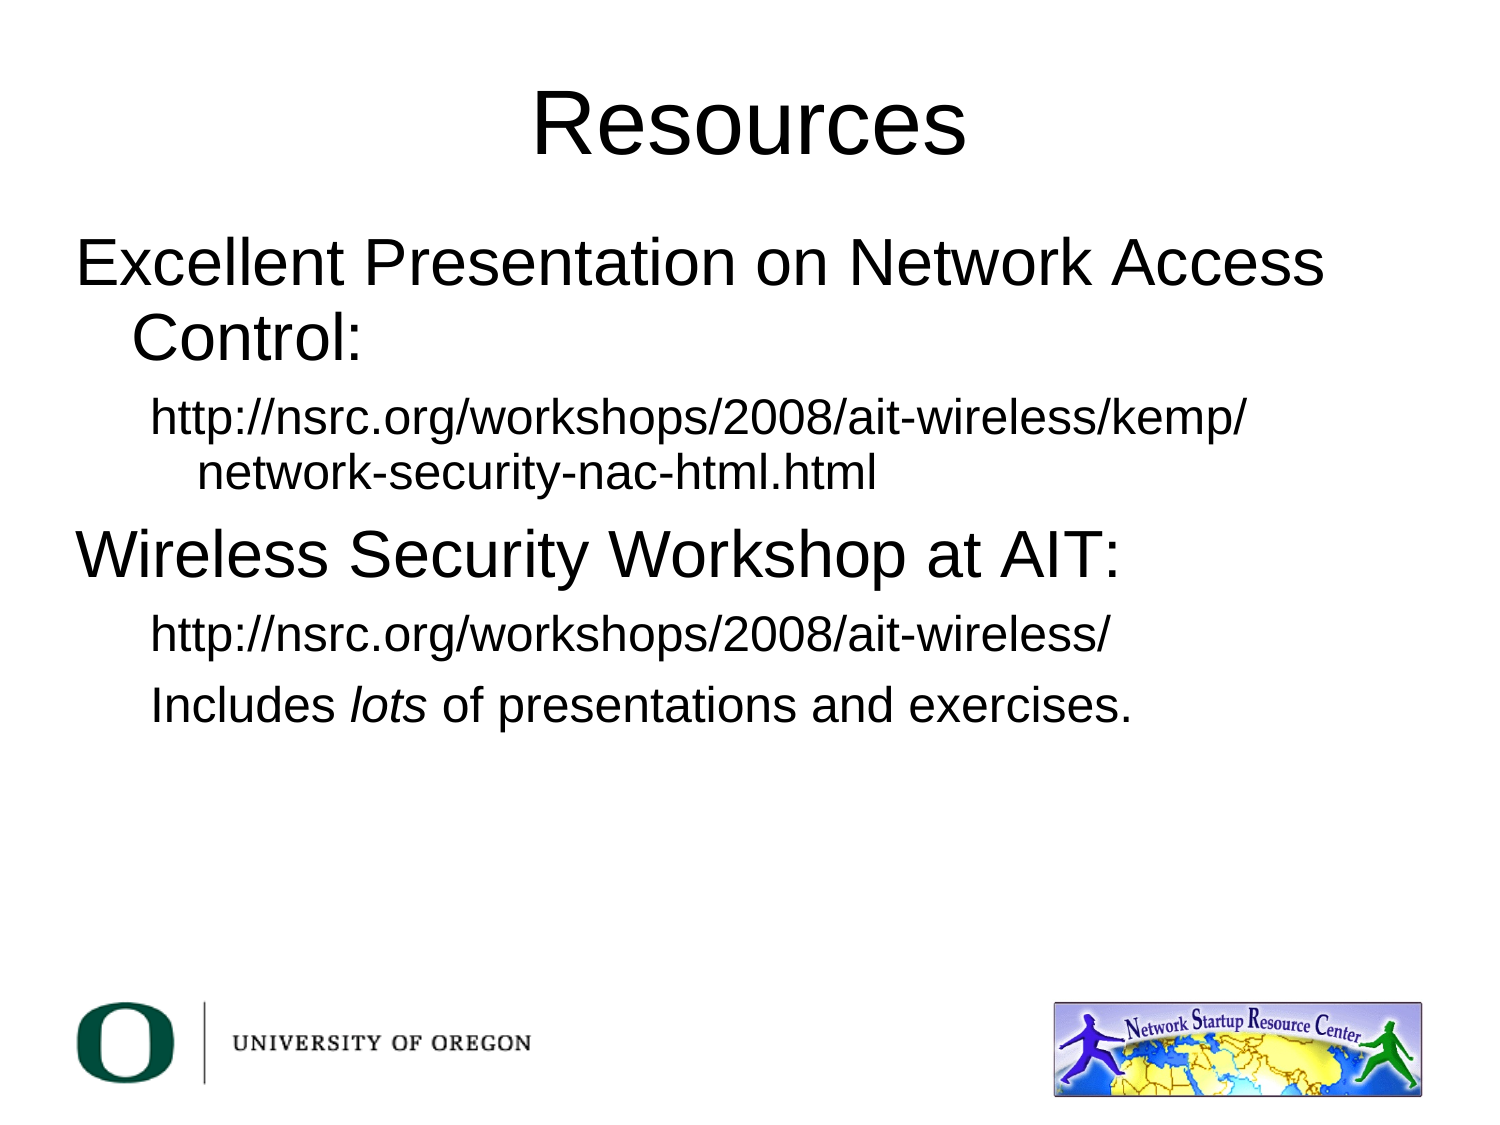

# Resources
Excellent Presentation on Network Access Control:
http://nsrc.org/workshops/2008/ait-wireless/kemp/network-security-nac-html.html
Wireless Security Workshop at AIT:
http://nsrc.org/workshops/2008/ait-wireless/
Includes lots of presentations and exercises.